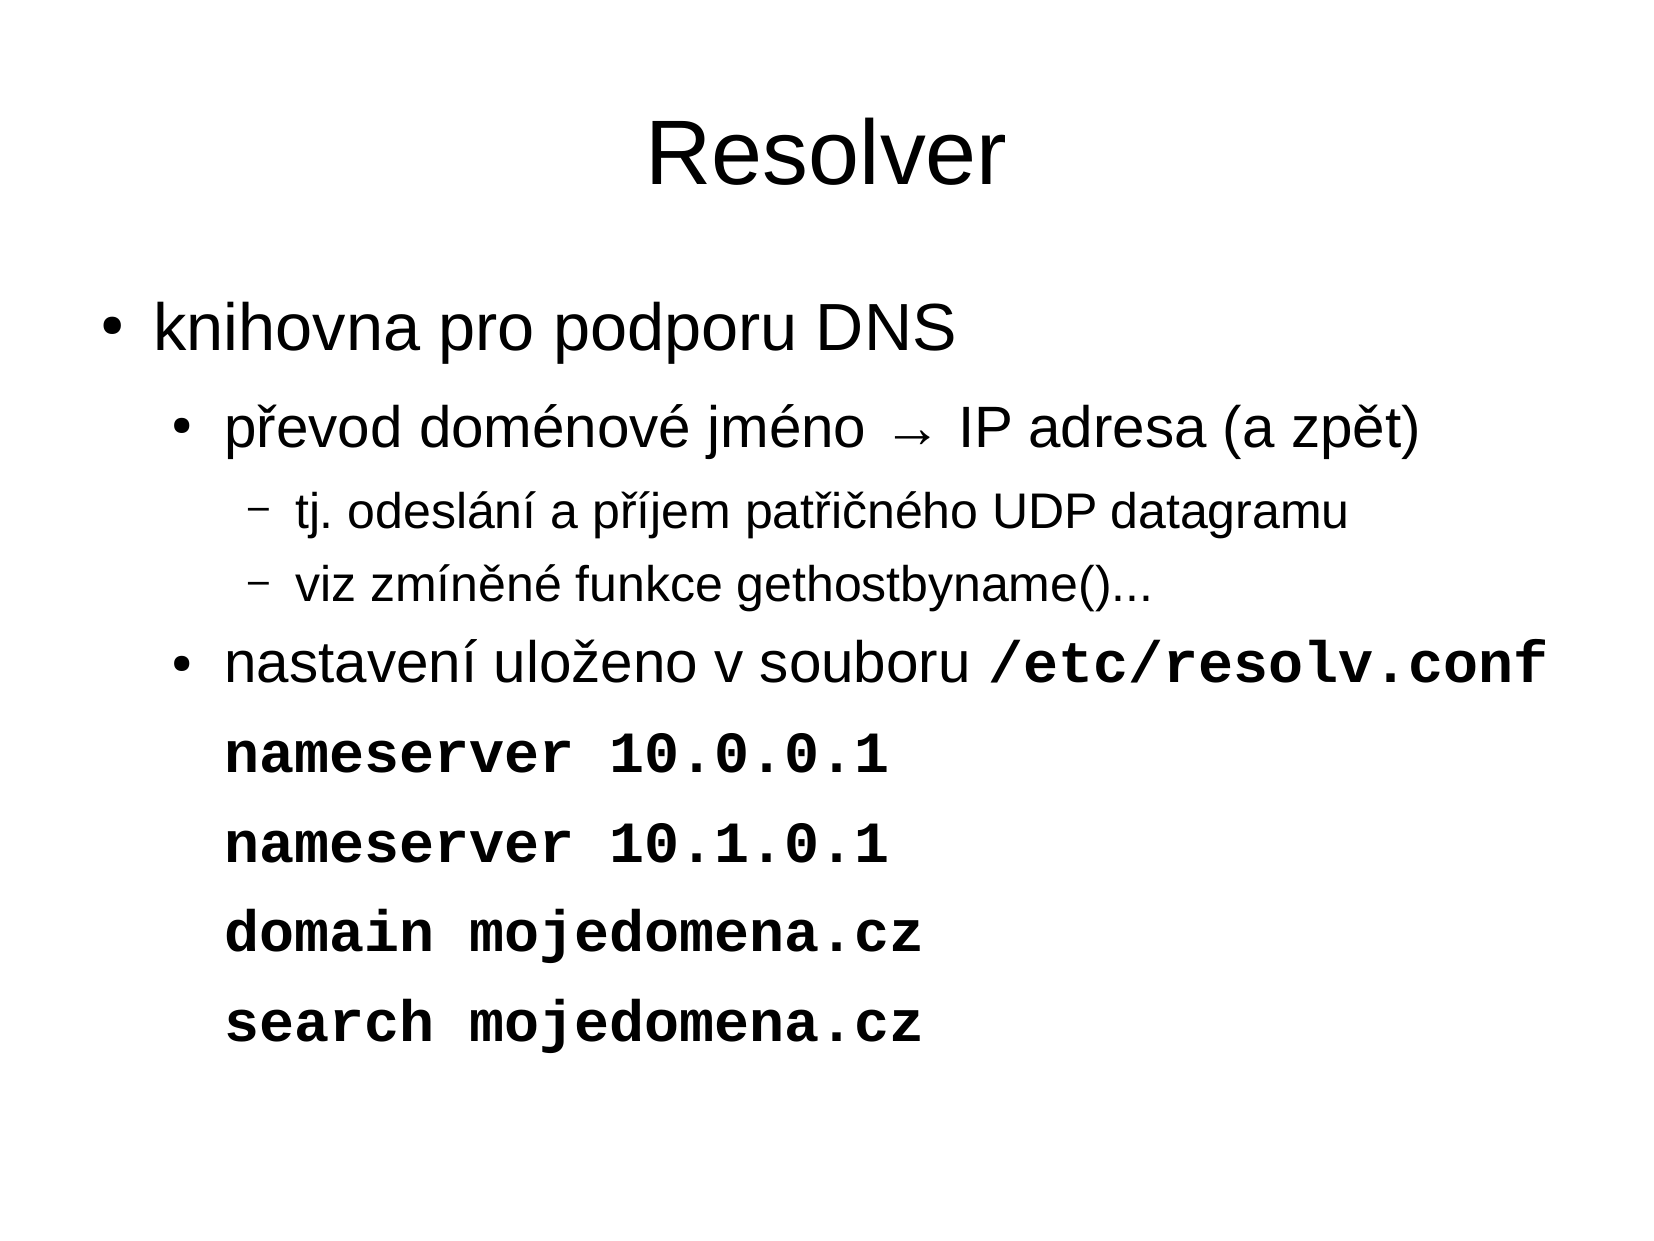

# Resolver
knihovna pro podporu DNS
převod doménové jméno → IP adresa (a zpět)
tj. odeslání a příjem patřičného UDP datagramu
viz zmíněné funkce gethostbyname()...
nastavení uloženo v souboru /etc/resolv.conf
nameserver 10.0.0.1
nameserver 10.1.0.1
domain mojedomena.cz
search mojedomena.cz